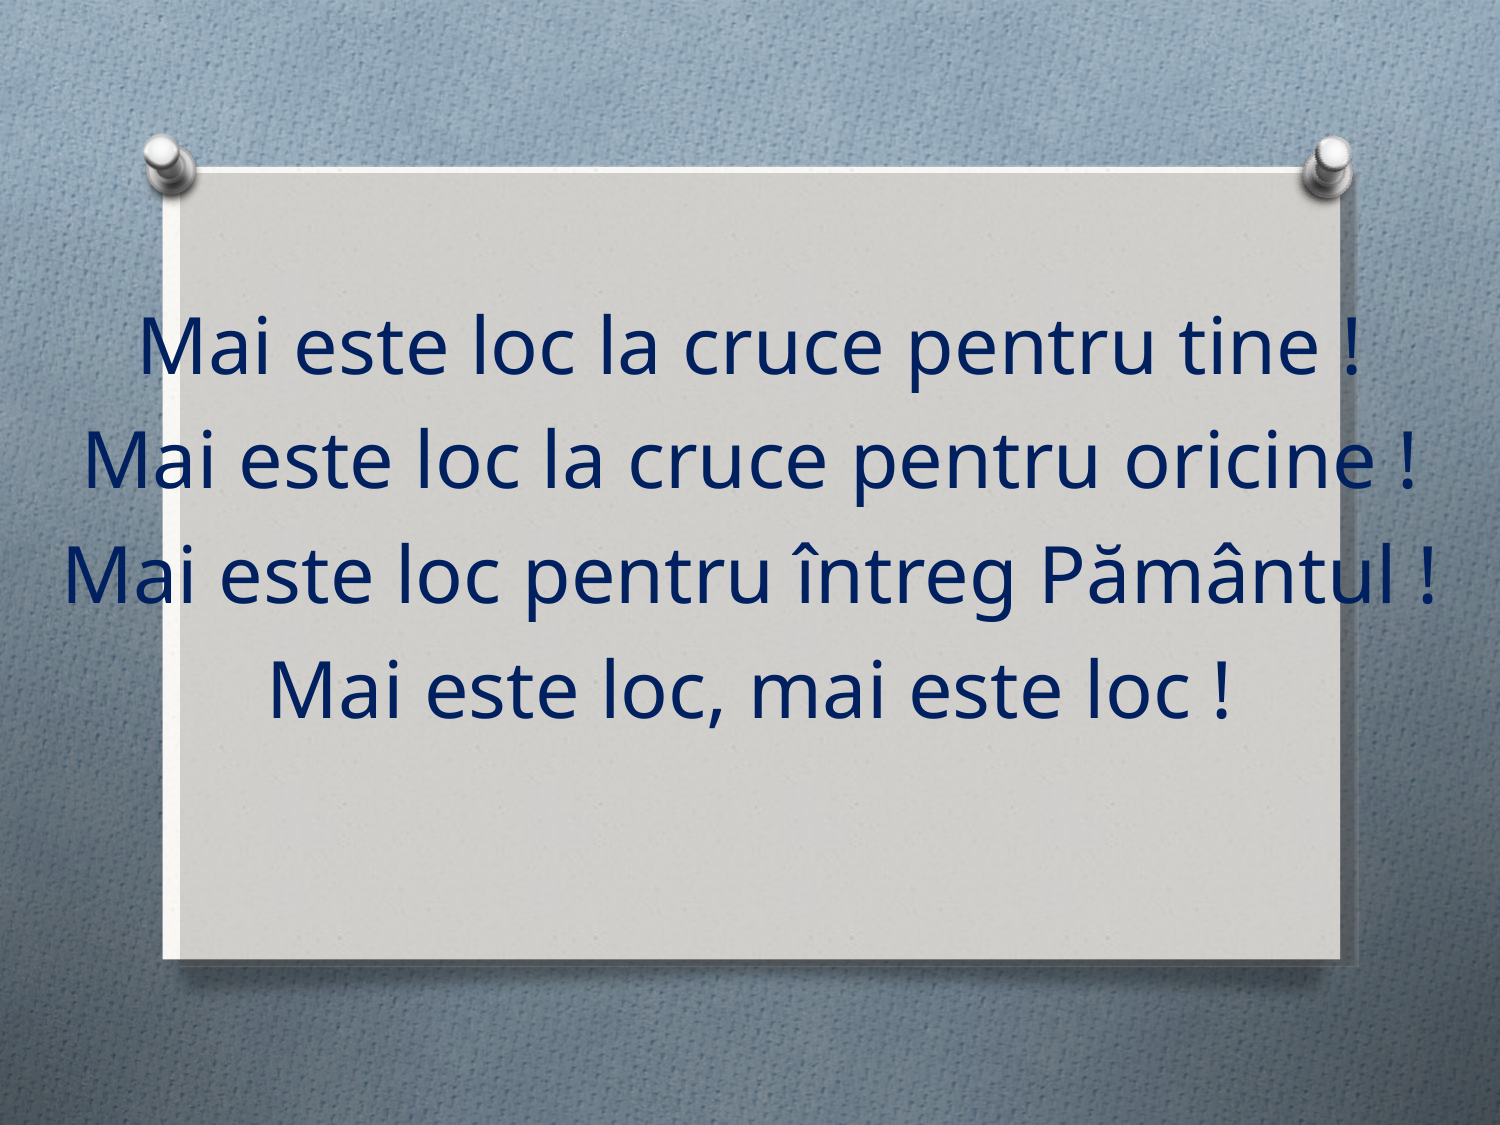

Mai este loc la cruce pentru tine !
Mai este loc la cruce pentru oricine !
Mai este loc pentru întreg Pământul !
Mai este loc, mai este loc !